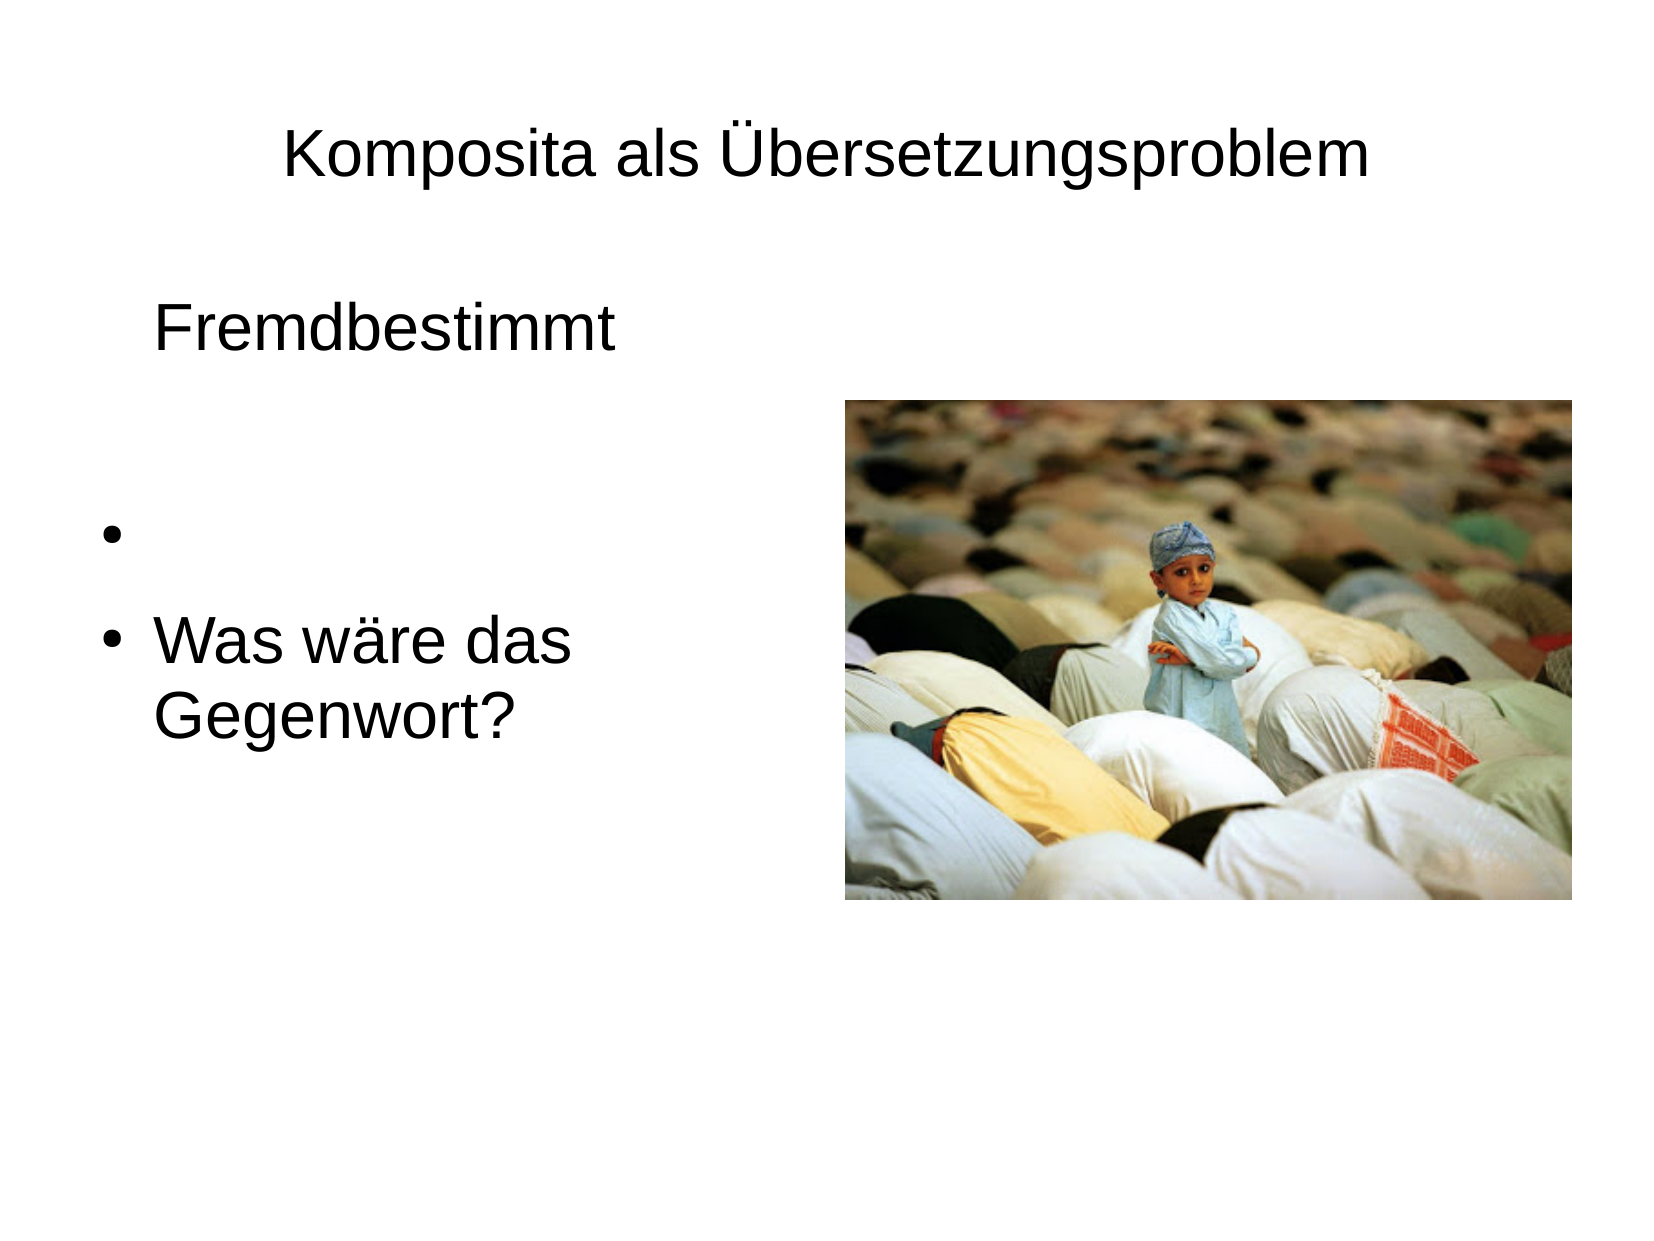

# Komposita als Übersetzungsproblem
Fremdbestimmt
Was wäre das Gegenwort?